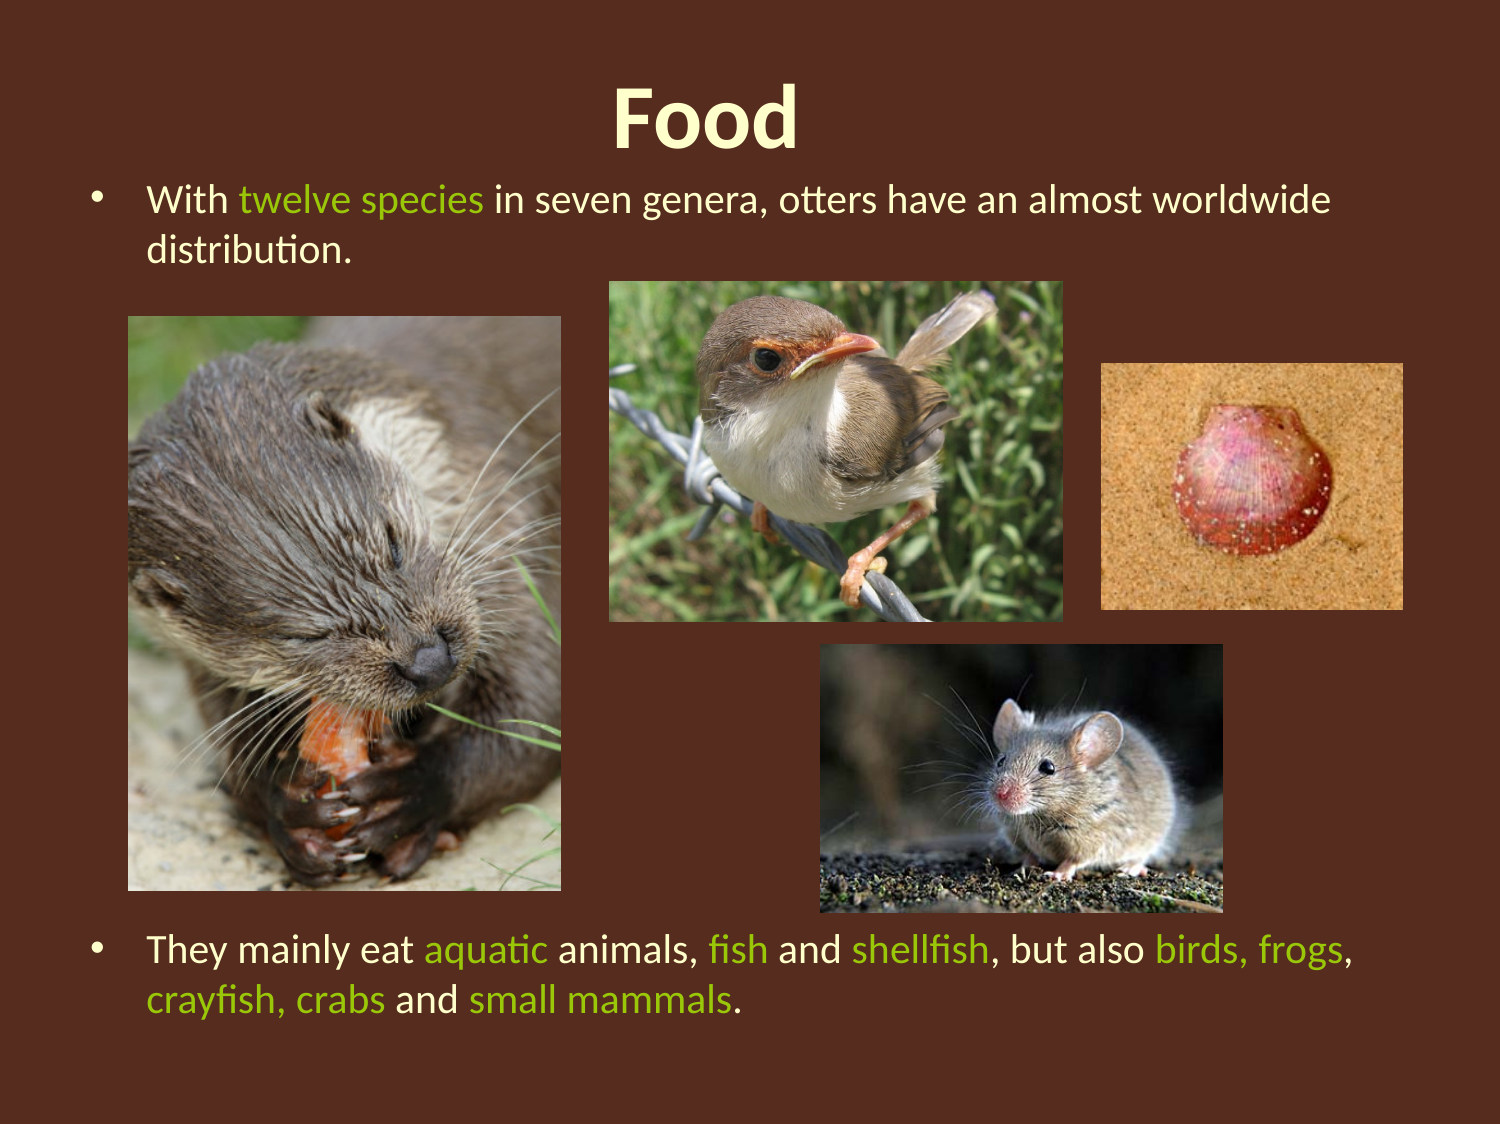

# Food
With twelve species in seven genera, otters have an almost worldwide distribution.
They mainly eat aquatic animals, fish and shellfish, but also birds, frogs, crayfish, crabs and small mammals.